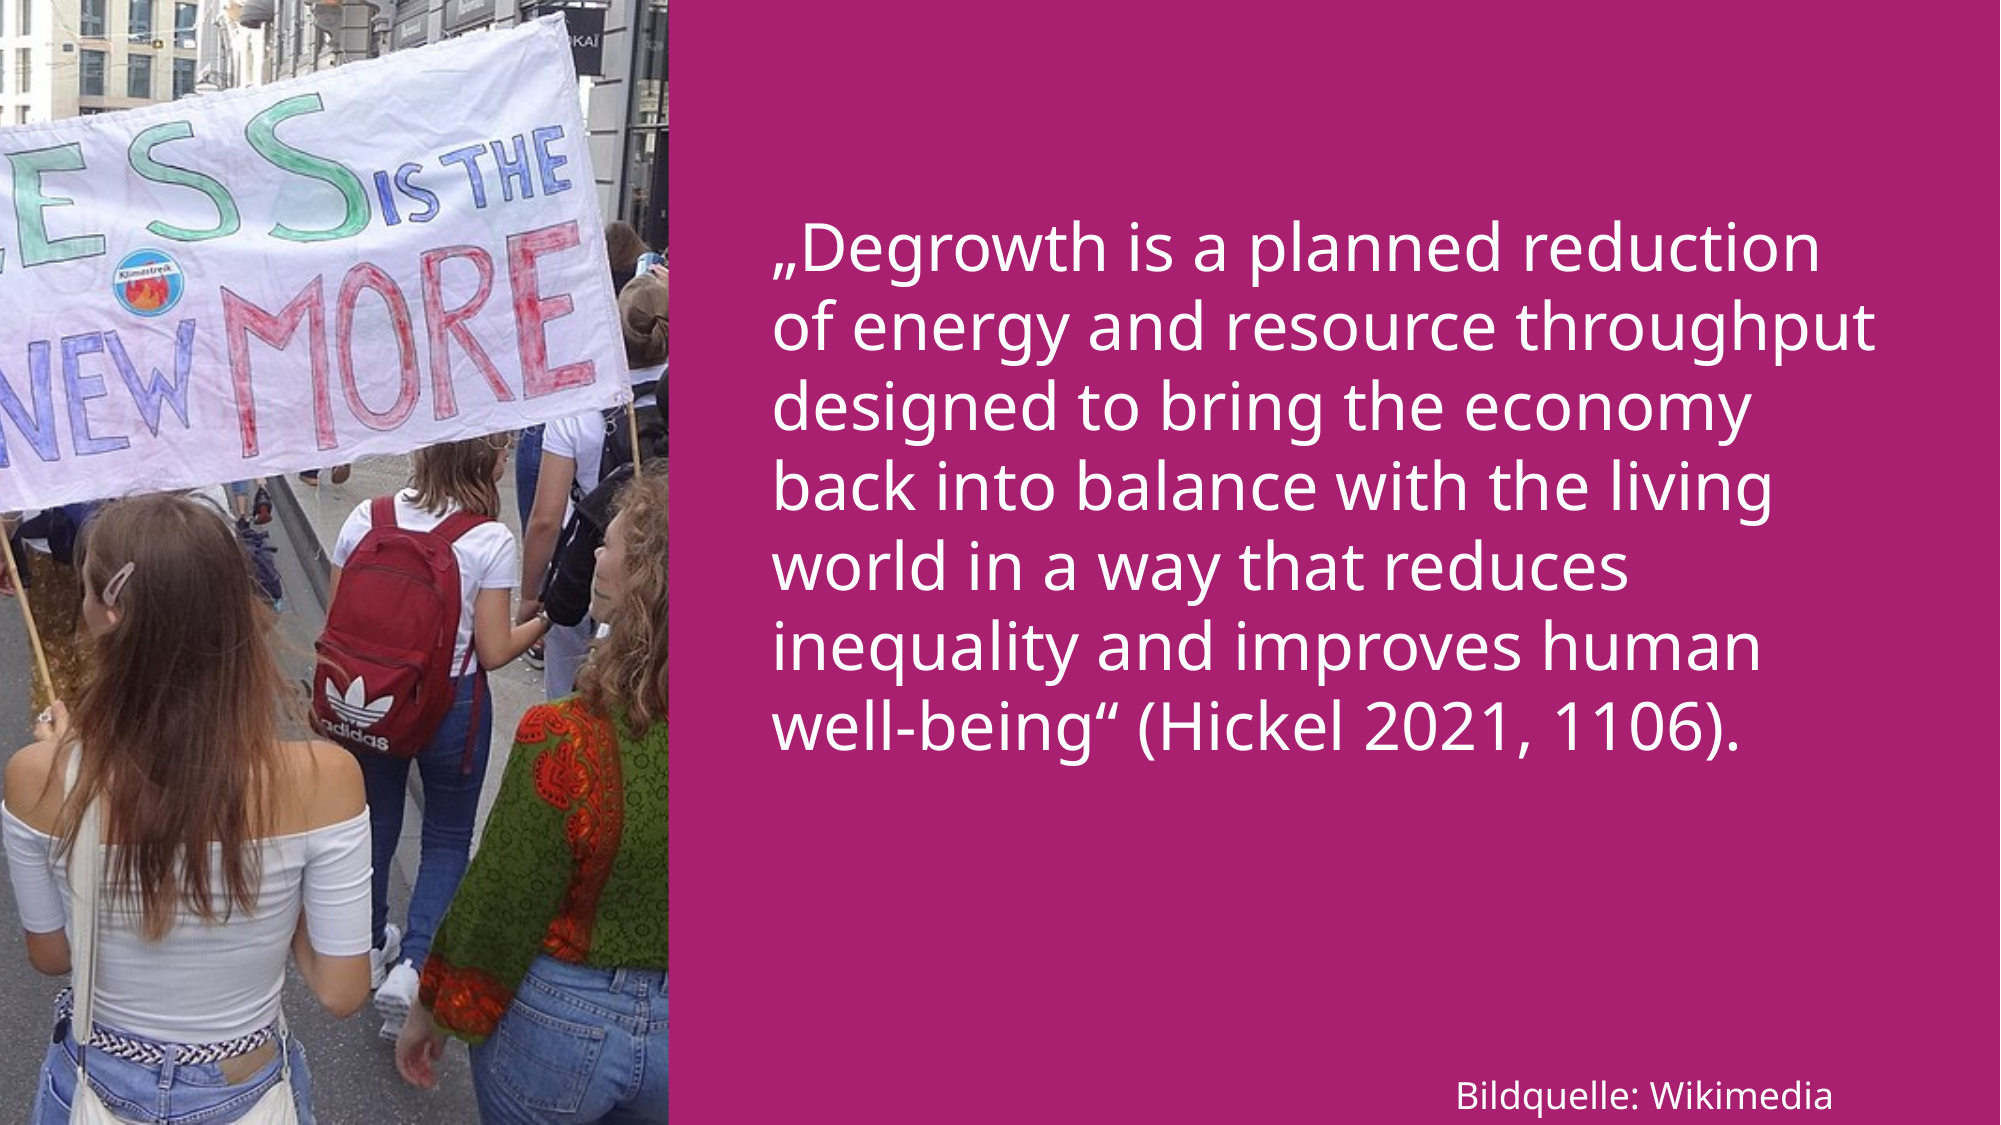

#
„Degrowth is a planned reduction of energy and resource throughput designed to bring the economy back into balance with the living world in a way that reduces inequality and improves human well-being“ (Hickel 2021, 1106).
Bildquelle: Wikimedia Commons